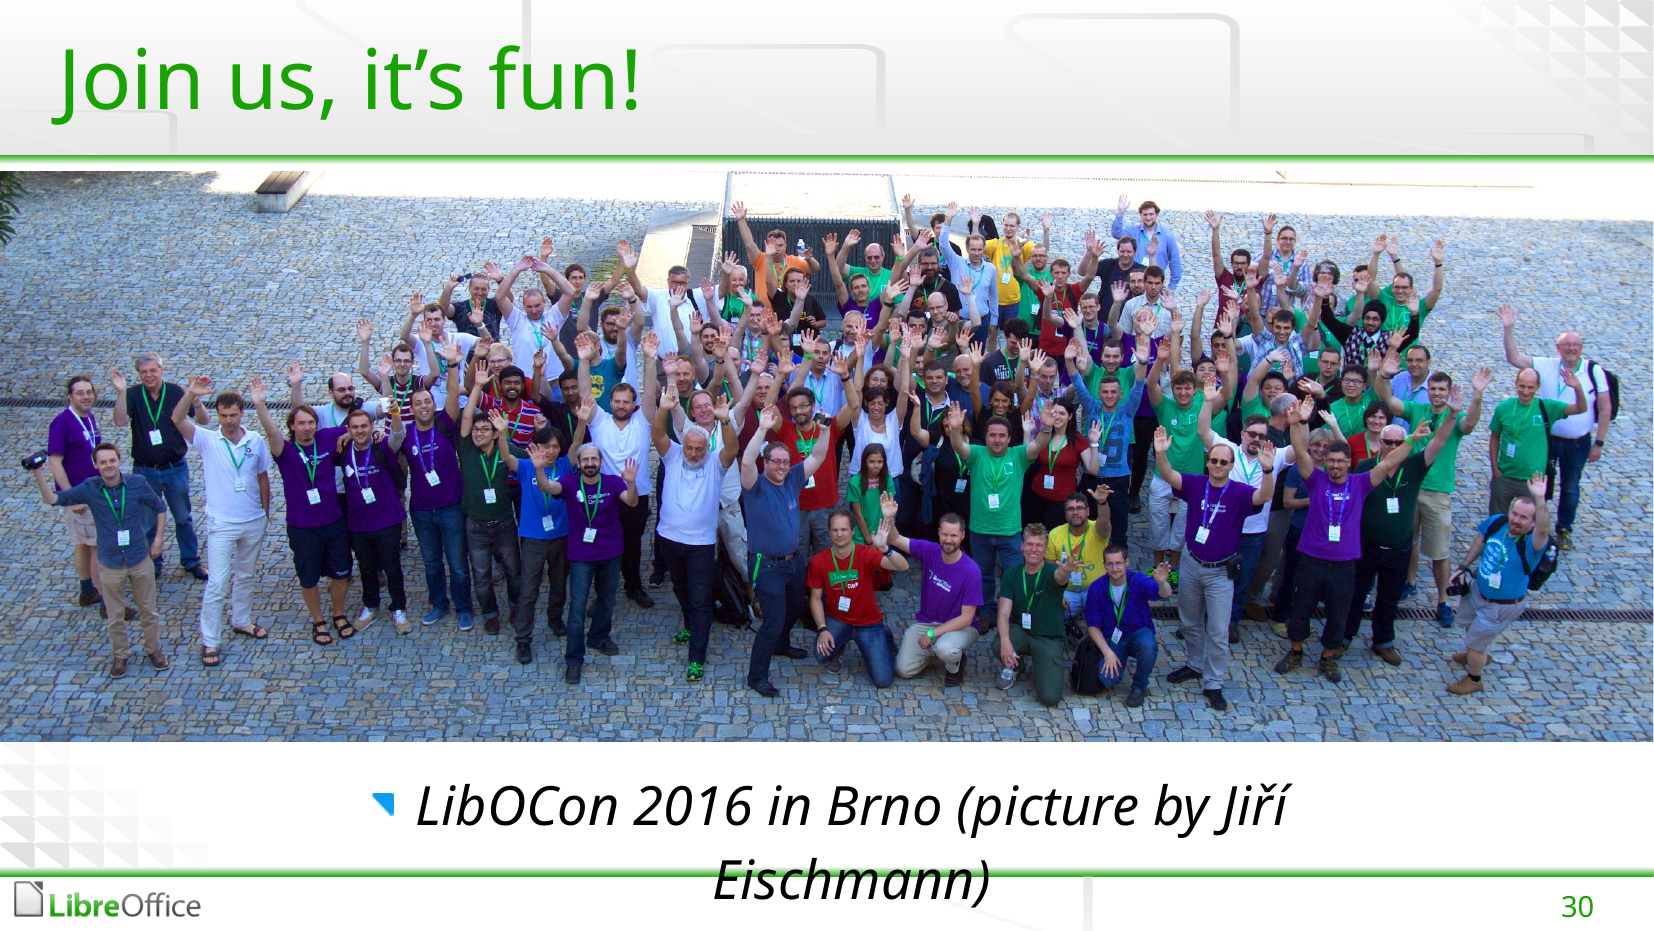

# Join us, it’s fun!
LibOCon 2016 in Brno (picture by Jiří Eischmann)
30